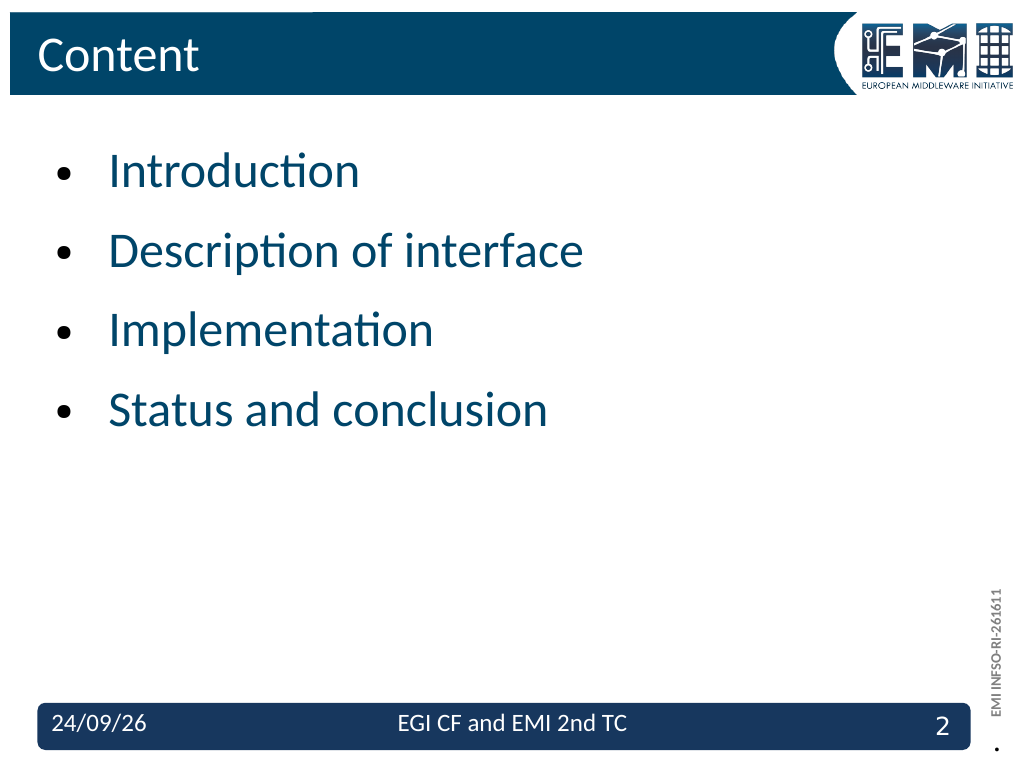

# Content
Introduction
Description of interface
Implementation
Status and conclusion
EGI CF and EMI 2nd TC
2